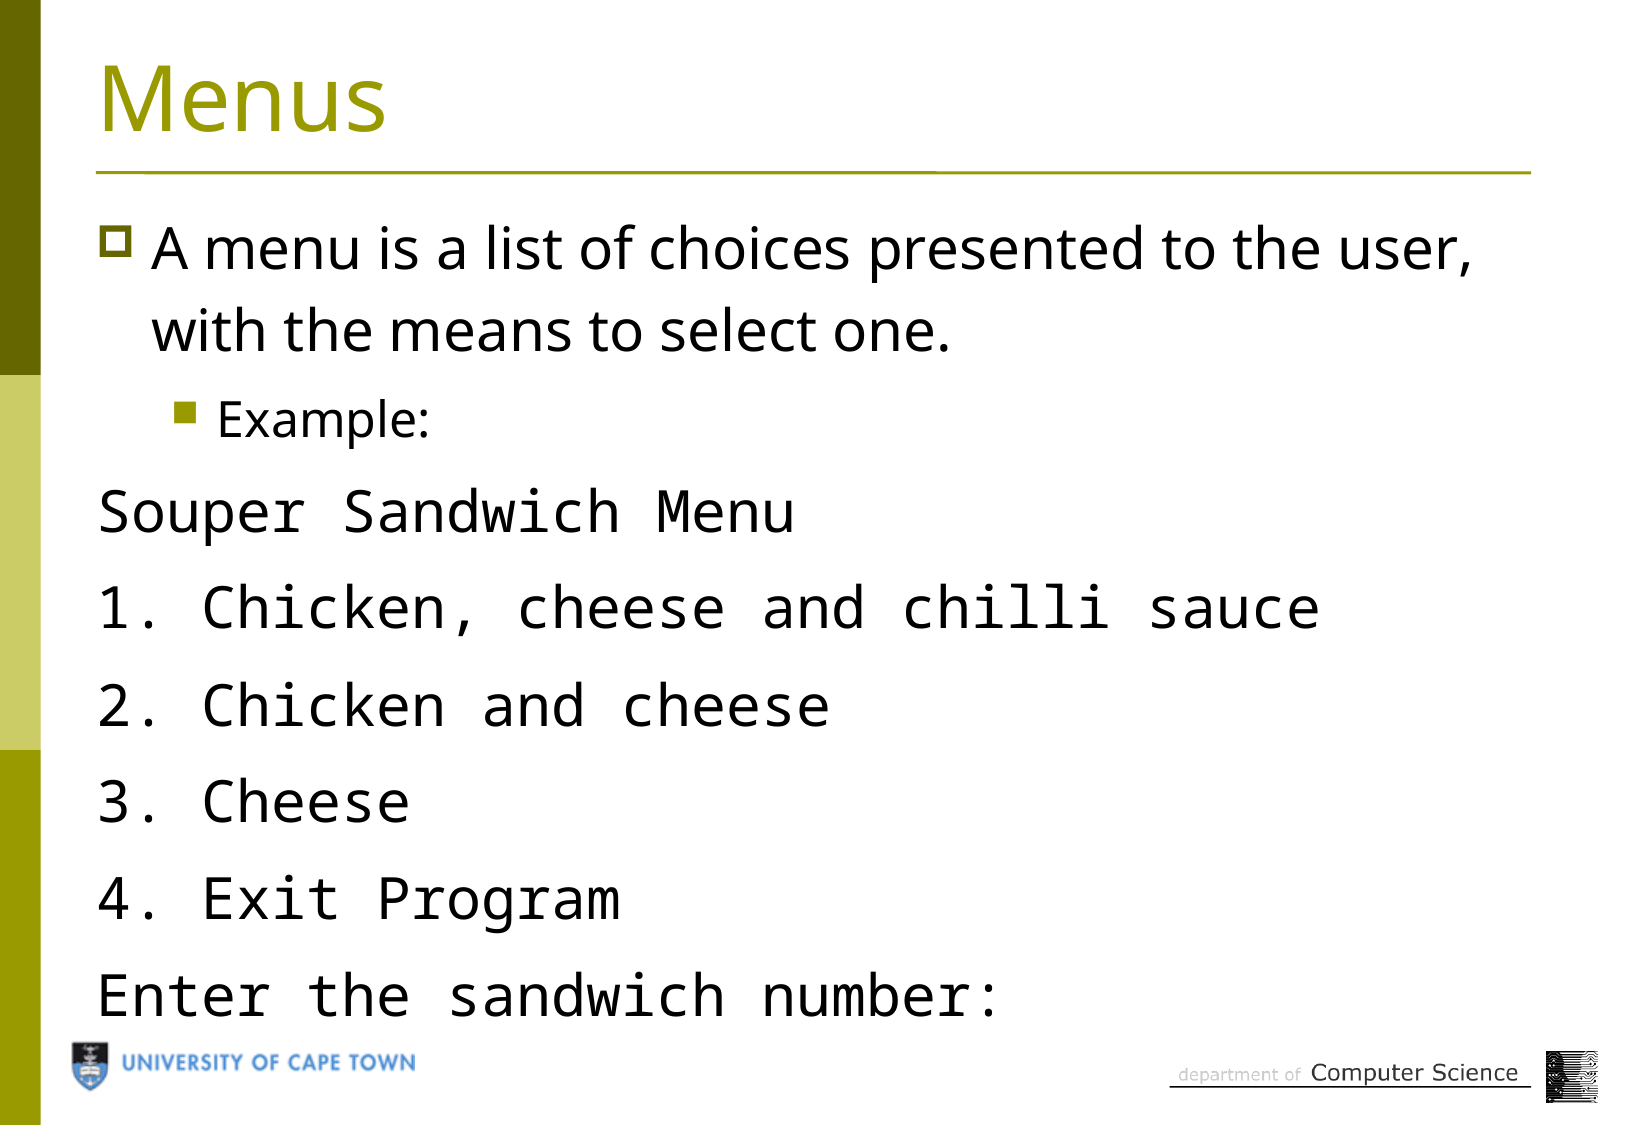

# Menus
A menu is a list of choices presented to the user, with the means to select one.
Example:
Souper Sandwich Menu
1. Chicken, cheese and chilli sauce
2. Chicken and cheese
3. Cheese
4. Exit Program
Enter the sandwich number: